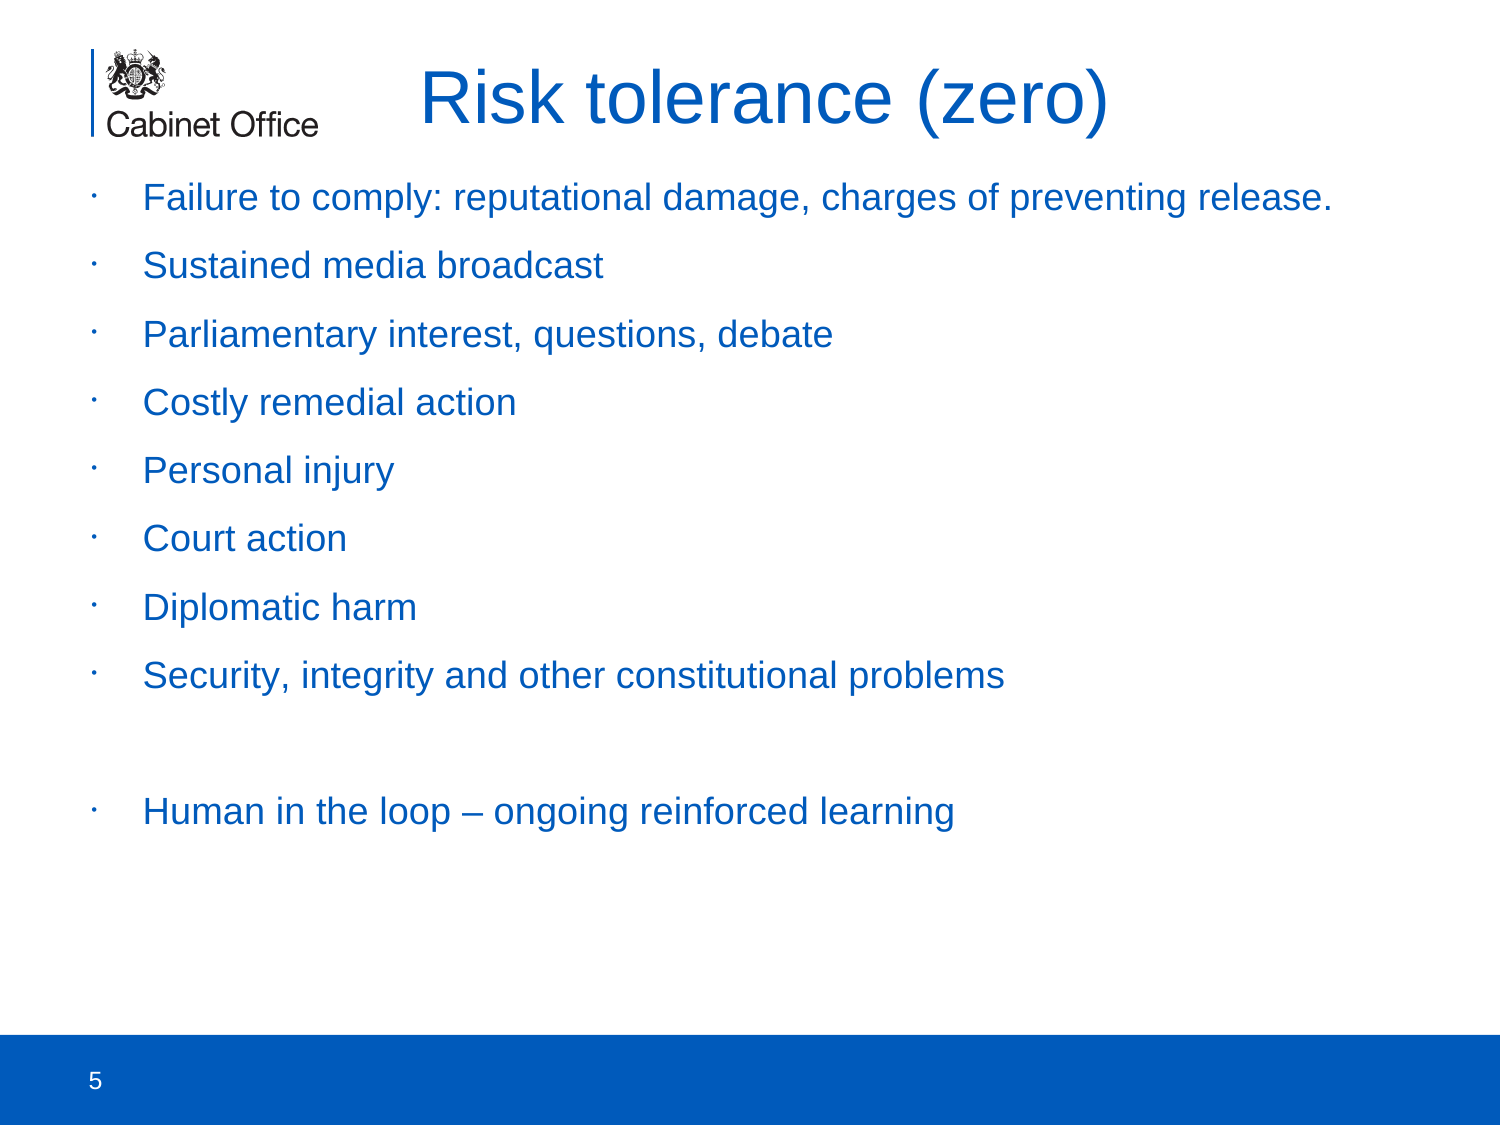

# Risk tolerance (zero)
Failure to comply: reputational damage, charges of preventing release.
Sustained media broadcast
Parliamentary interest, questions, debate
Costly remedial action
Personal injury
Court action
Diplomatic harm
Security, integrity and other constitutional problems
Human in the loop – ongoing reinforced learning